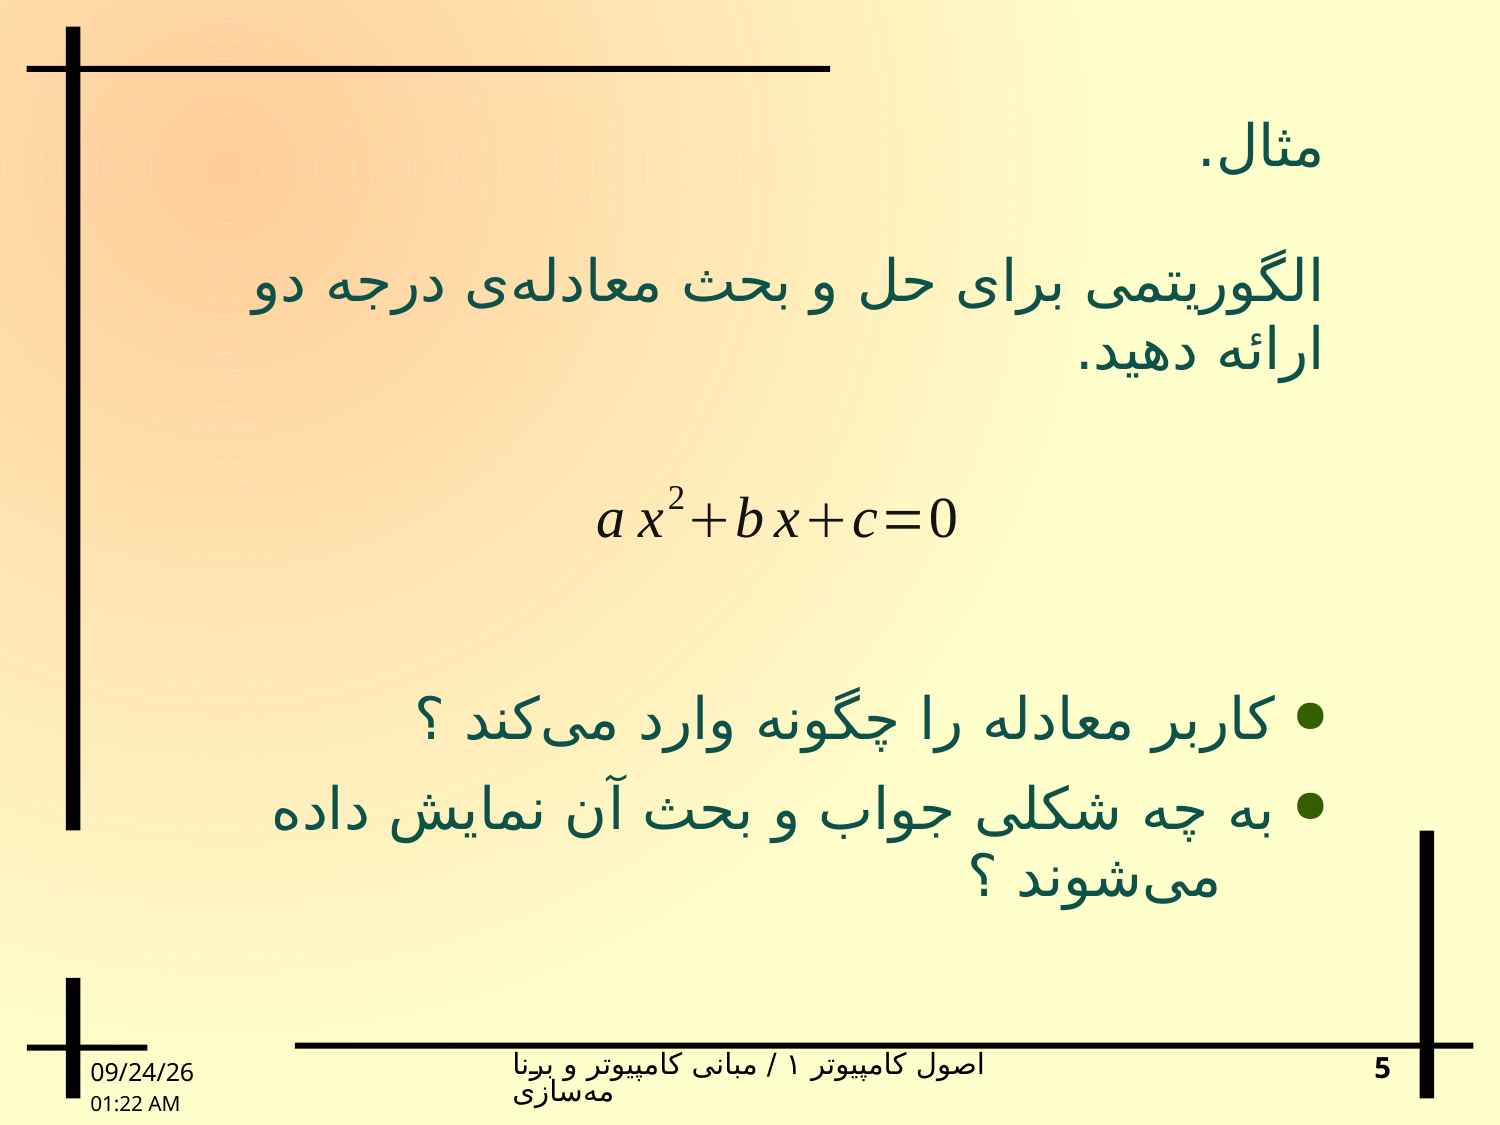

# مثال. الگوریتمی برای حل و بحث معادله‌ی درجه دو ارائه دهید.
کاربر معادله را چگونه وارد می‌کند ؟
به چه شکلی جواب و بحث آن نمایش داده می‌شوند ؟
اصول کامپیوتر ۱ / مبانی کامپیوتر و برنامه‌سازی
5